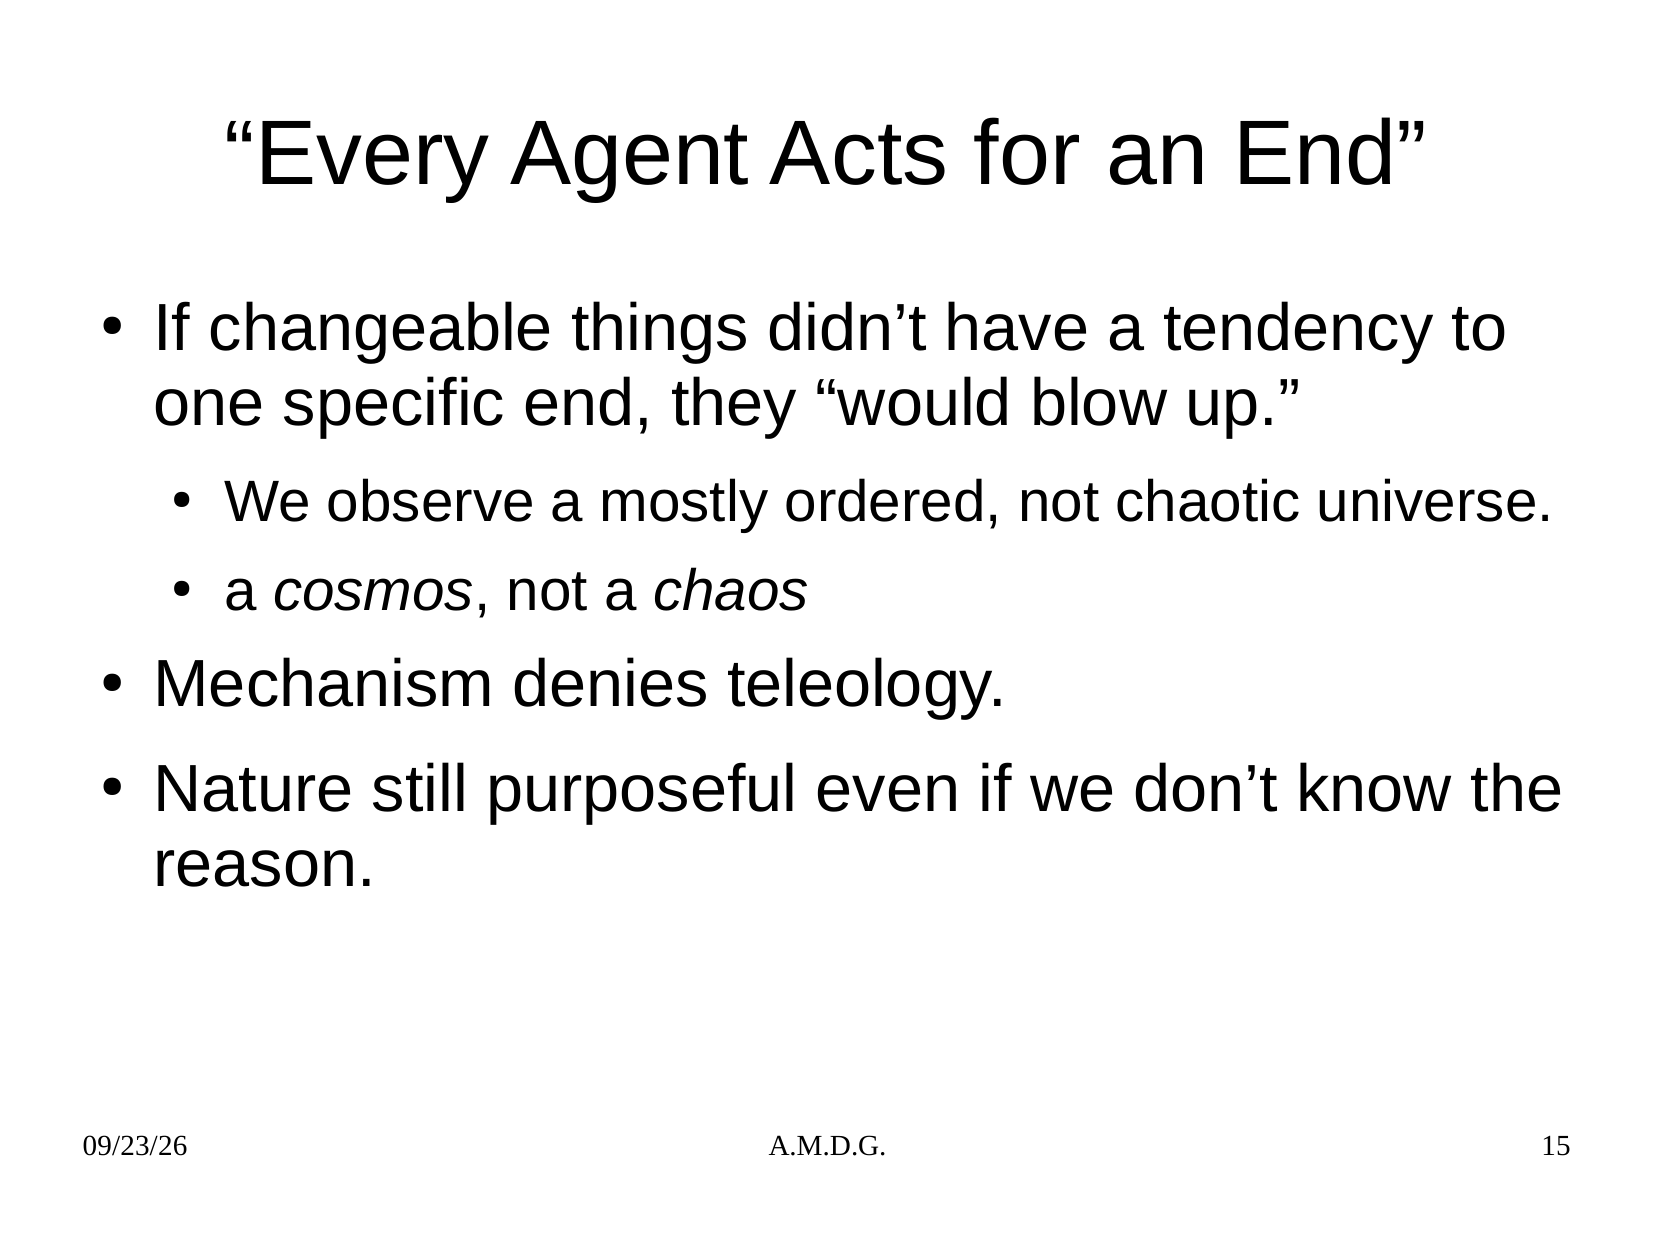

“Every Agent Acts for an End”
# If changeable things didn’t have a tendency to one specific end, they “would blow up.”
We observe a mostly ordered, not chaotic universe.
a cosmos, not a chaos
Mechanism denies teleology.
Nature still purposeful even if we don’t know the reason.
A.M.D.G.
15